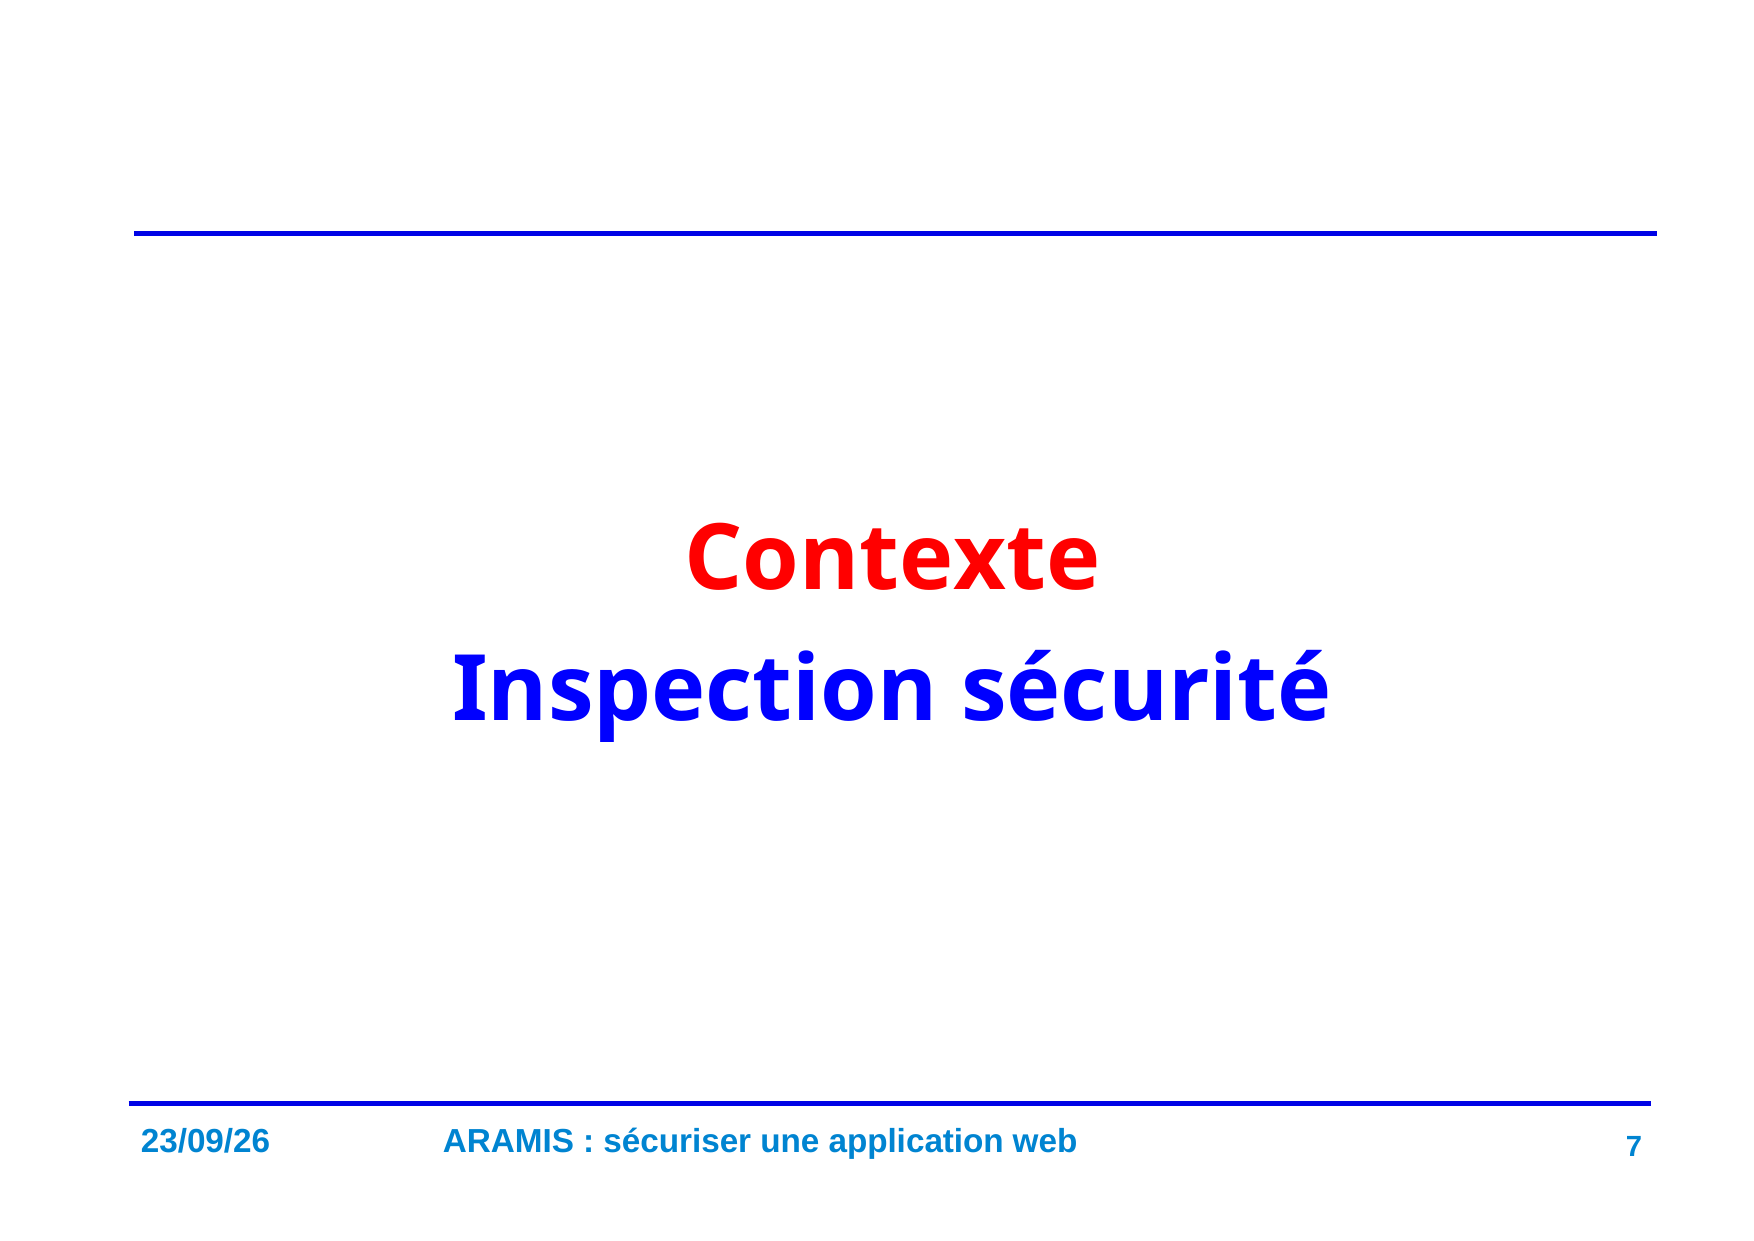

#
Contexte
Inspection sécurité
ARAMIS : sécuriser une application web
7